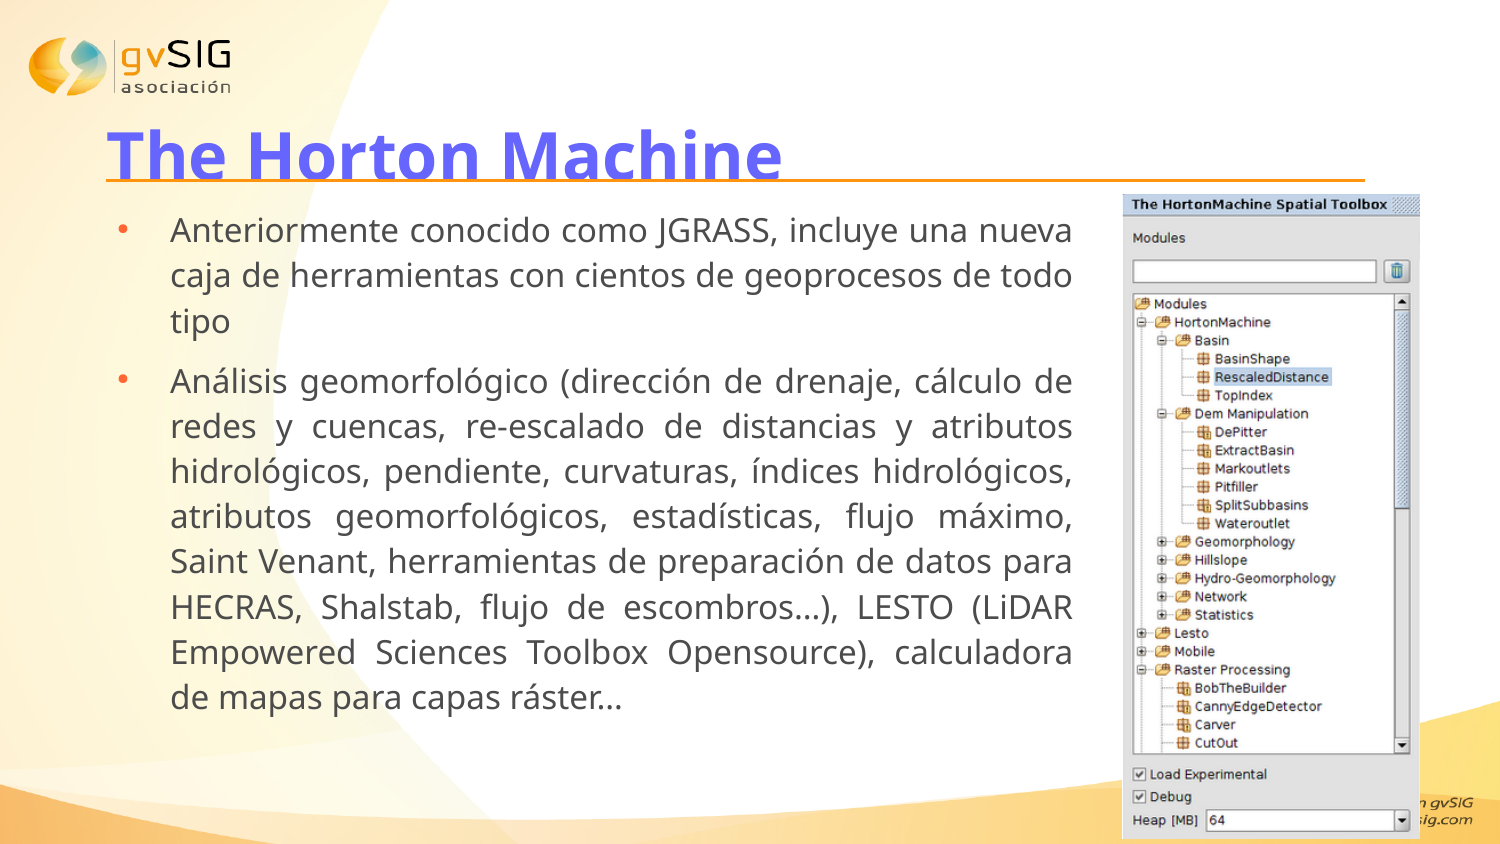

# The Horton Machine
Anteriormente conocido como JGRASS, incluye una nueva caja de herramientas con cientos de geoprocesos de todo tipo
Análisis geomorfológico (dirección de drenaje, cálculo de redes y cuencas, re-escalado de distancias y atributos hidrológicos, pendiente, curvaturas, índices hidrológicos, atributos geomorfológicos, estadísticas, flujo máximo, Saint Venant, herramientas de preparación de datos para HECRAS, Shalstab, flujo de escombros…), LESTO (LiDAR Empowered Sciences Toolbox Opensource), calculadora de mapas para capas ráster…